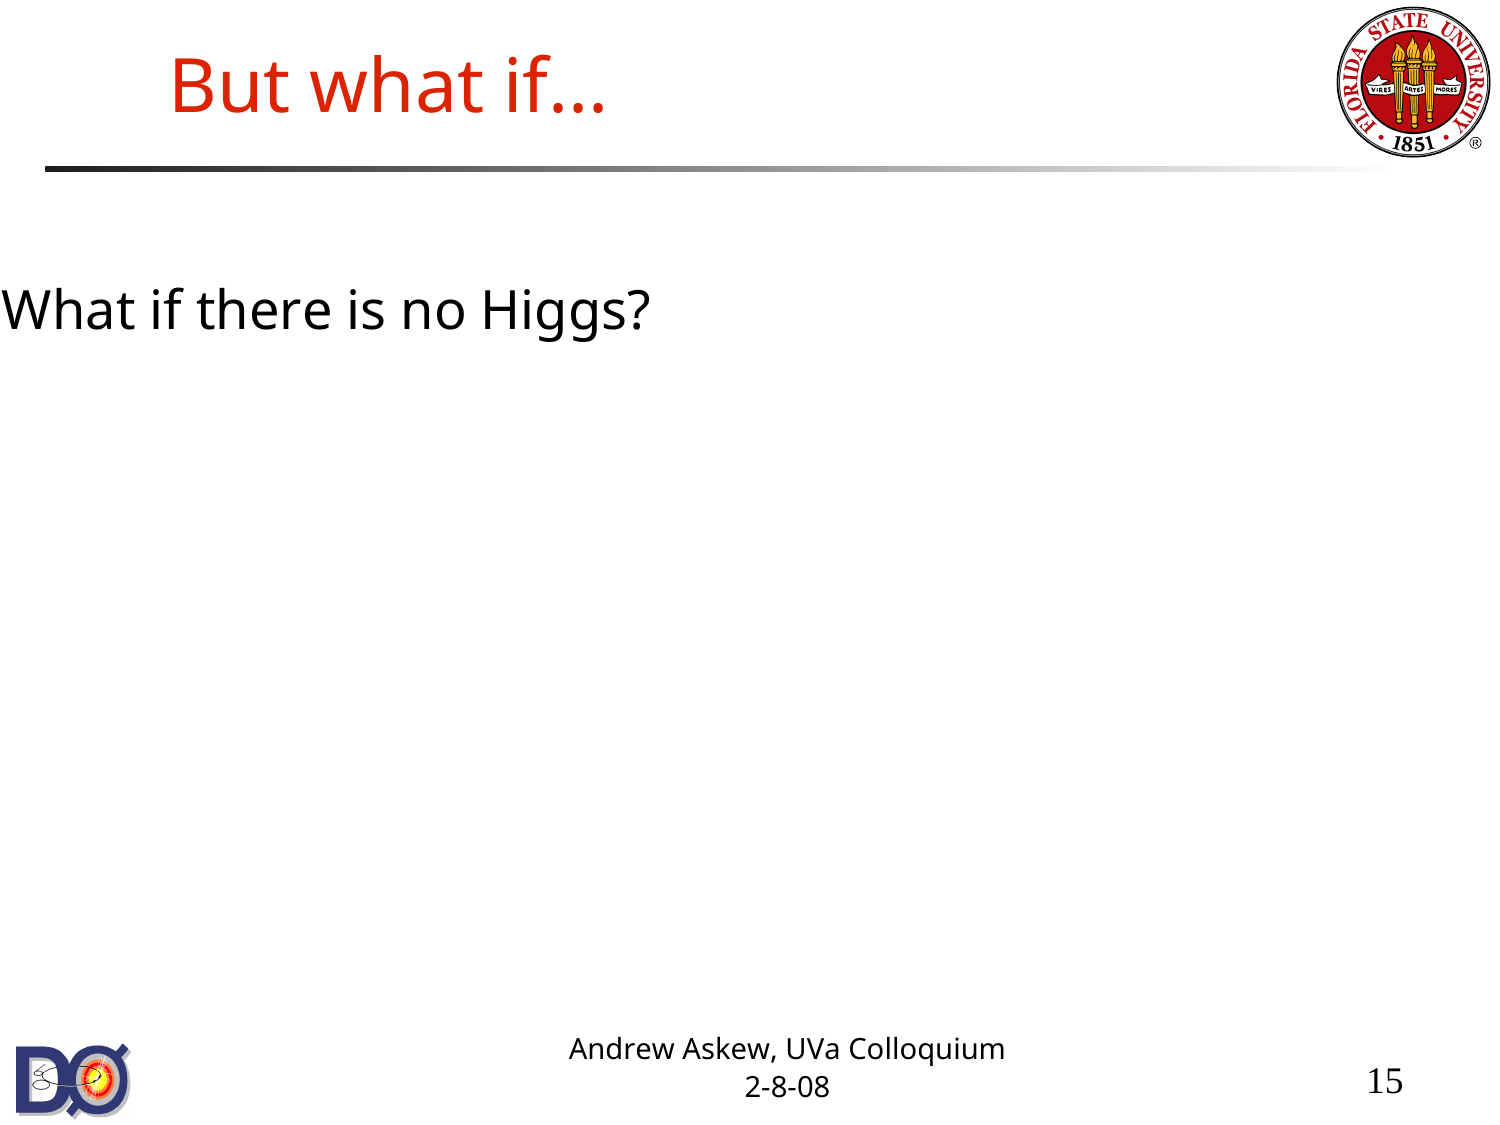

# But what if...
What if there is no Higgs?